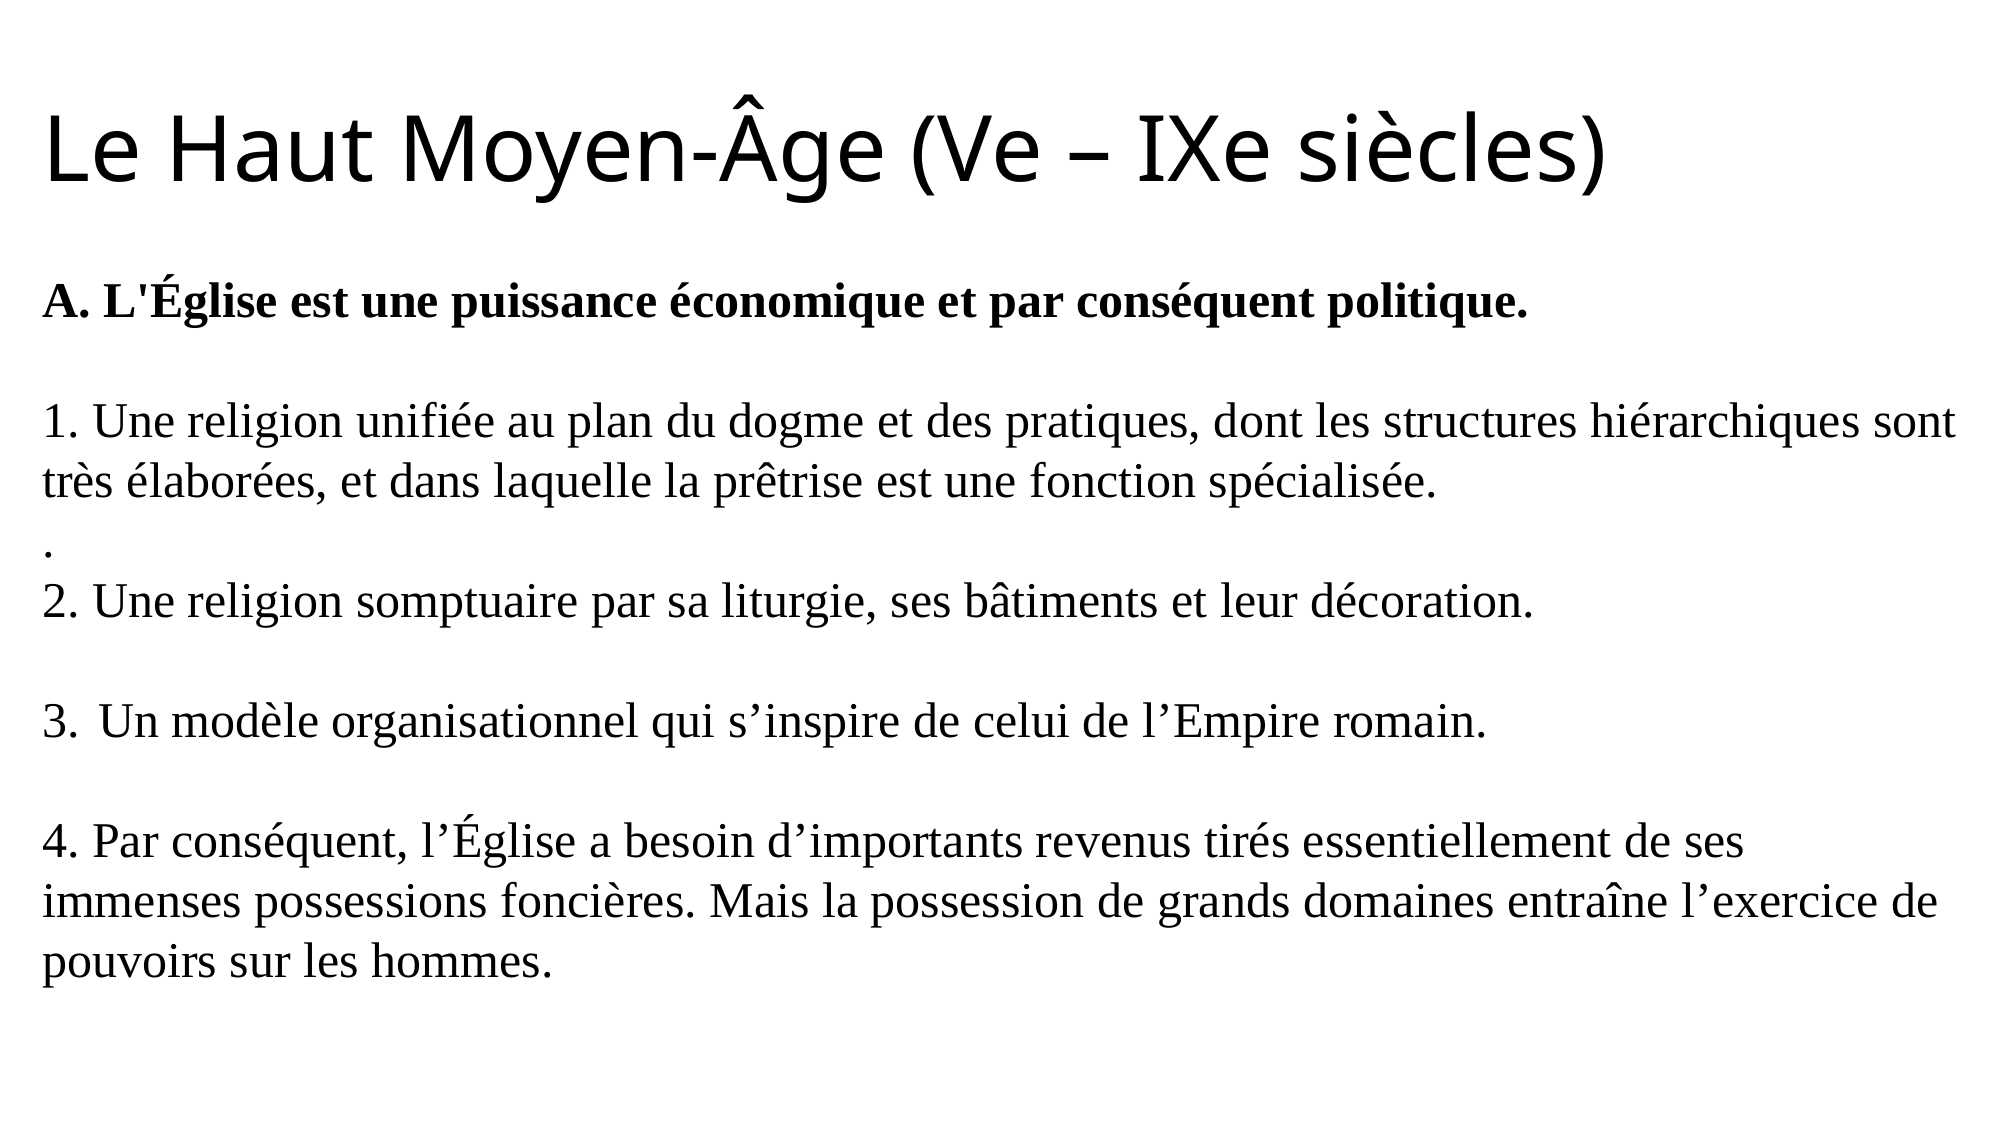

# Le Haut Moyen-Âge (Ve – IXe siècles)
A. L'Église est une puissance économique et par conséquent politique.
1. Une religion unifiée au plan du dogme et des pratiques, dont les structures hiérarchiques sont très élaborées, et dans laquelle la prêtrise est une fonction spécialisée.
.
2. Une religion somptuaire par sa liturgie, ses bâtiments et leur décoration.
Un modèle organisationnel qui s’inspire de celui de l’Empire romain.
4. Par conséquent, l’Église a besoin d’importants revenus tirés essentiellement de ses immenses possessions foncières. Mais la possession de grands domaines entraîne l’exercice de pouvoirs sur les hommes.